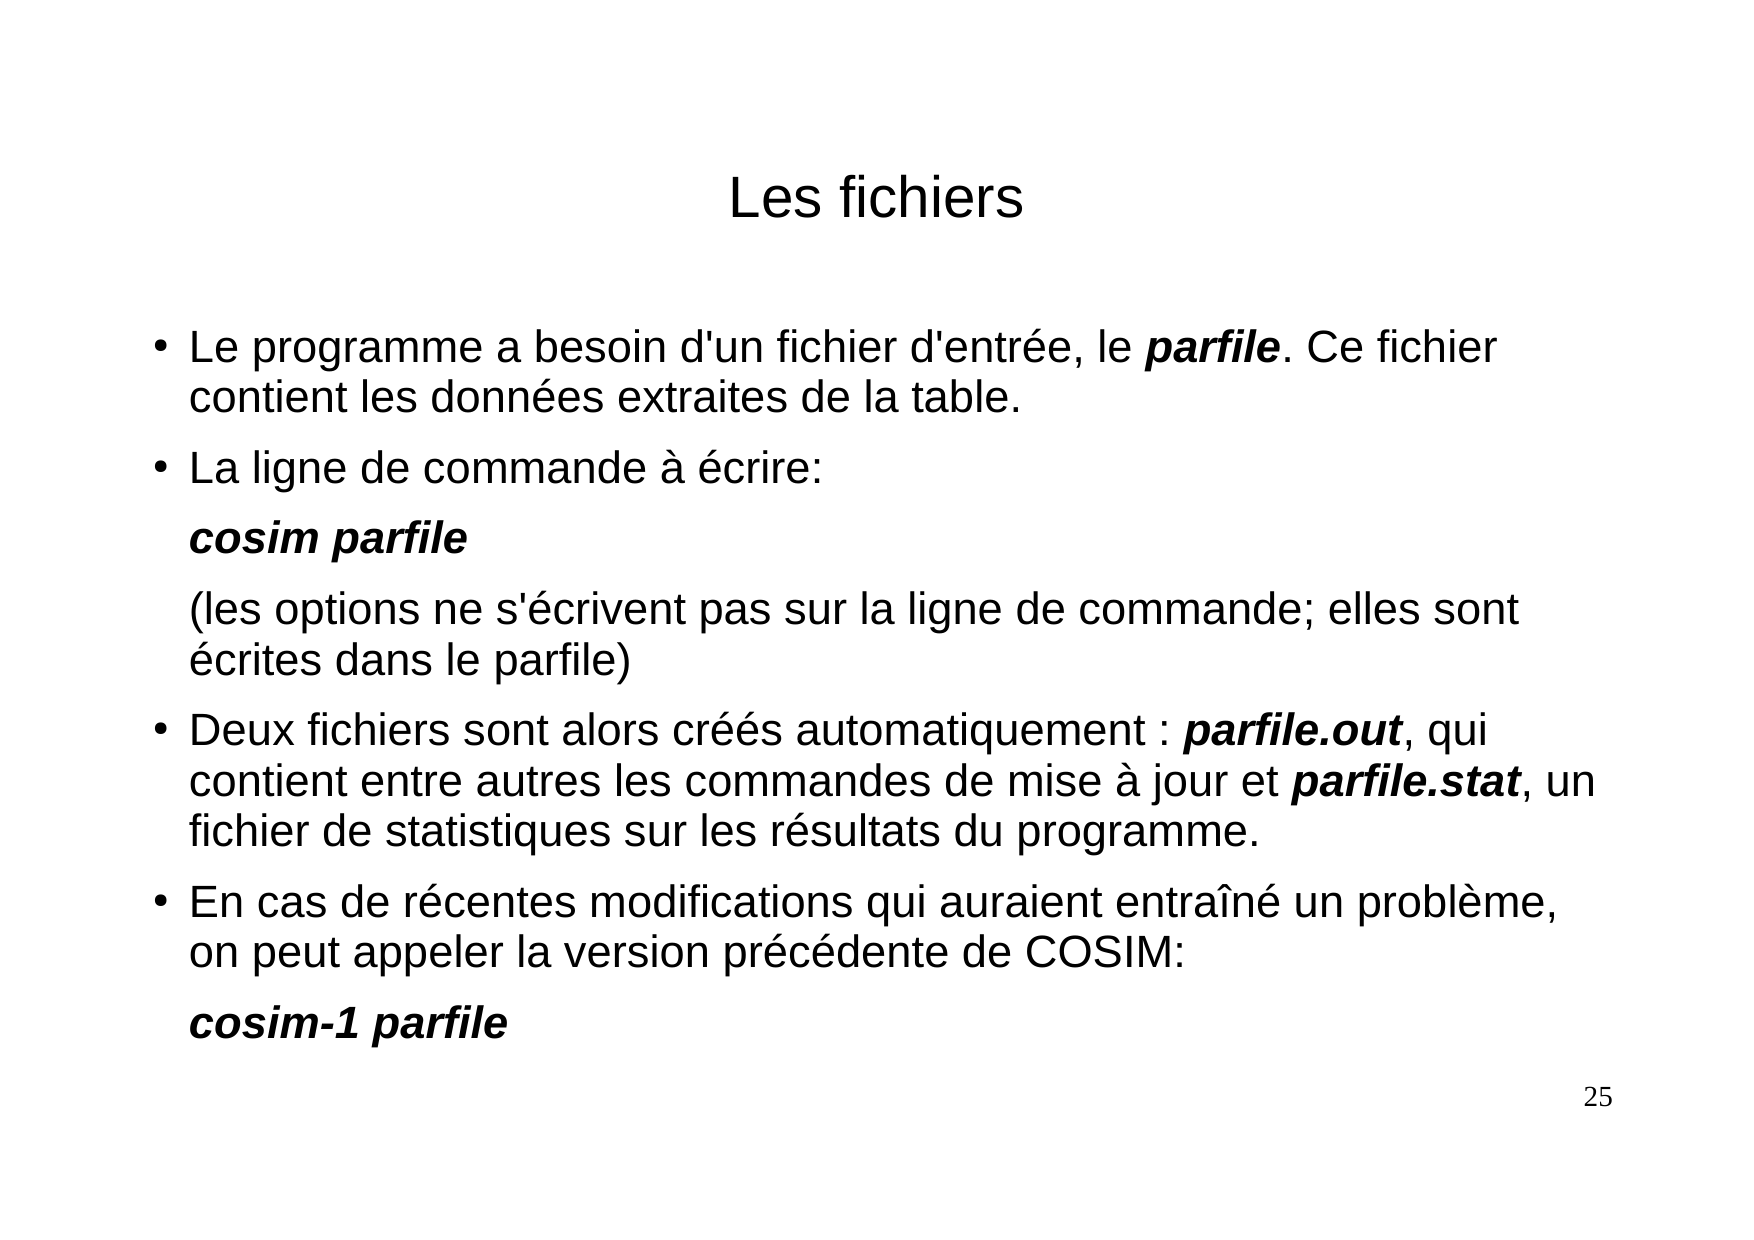

# Les fichiers
Le programme a besoin d'un fichier d'entrée, le parfile. Ce fichier contient les données extraites de la table.
La ligne de commande à écrire:
cosim parfile
(les options ne s'écrivent pas sur la ligne de commande; elles sont écrites dans le parfile)
Deux fichiers sont alors créés automatiquement : parfile.out, qui contient entre autres les commandes de mise à jour et parfile.stat, un fichier de statistiques sur les résultats du programme.
En cas de récentes modifications qui auraient entraîné un problème, on peut appeler la version précédente de COSIM:
cosim-1 parfile
25